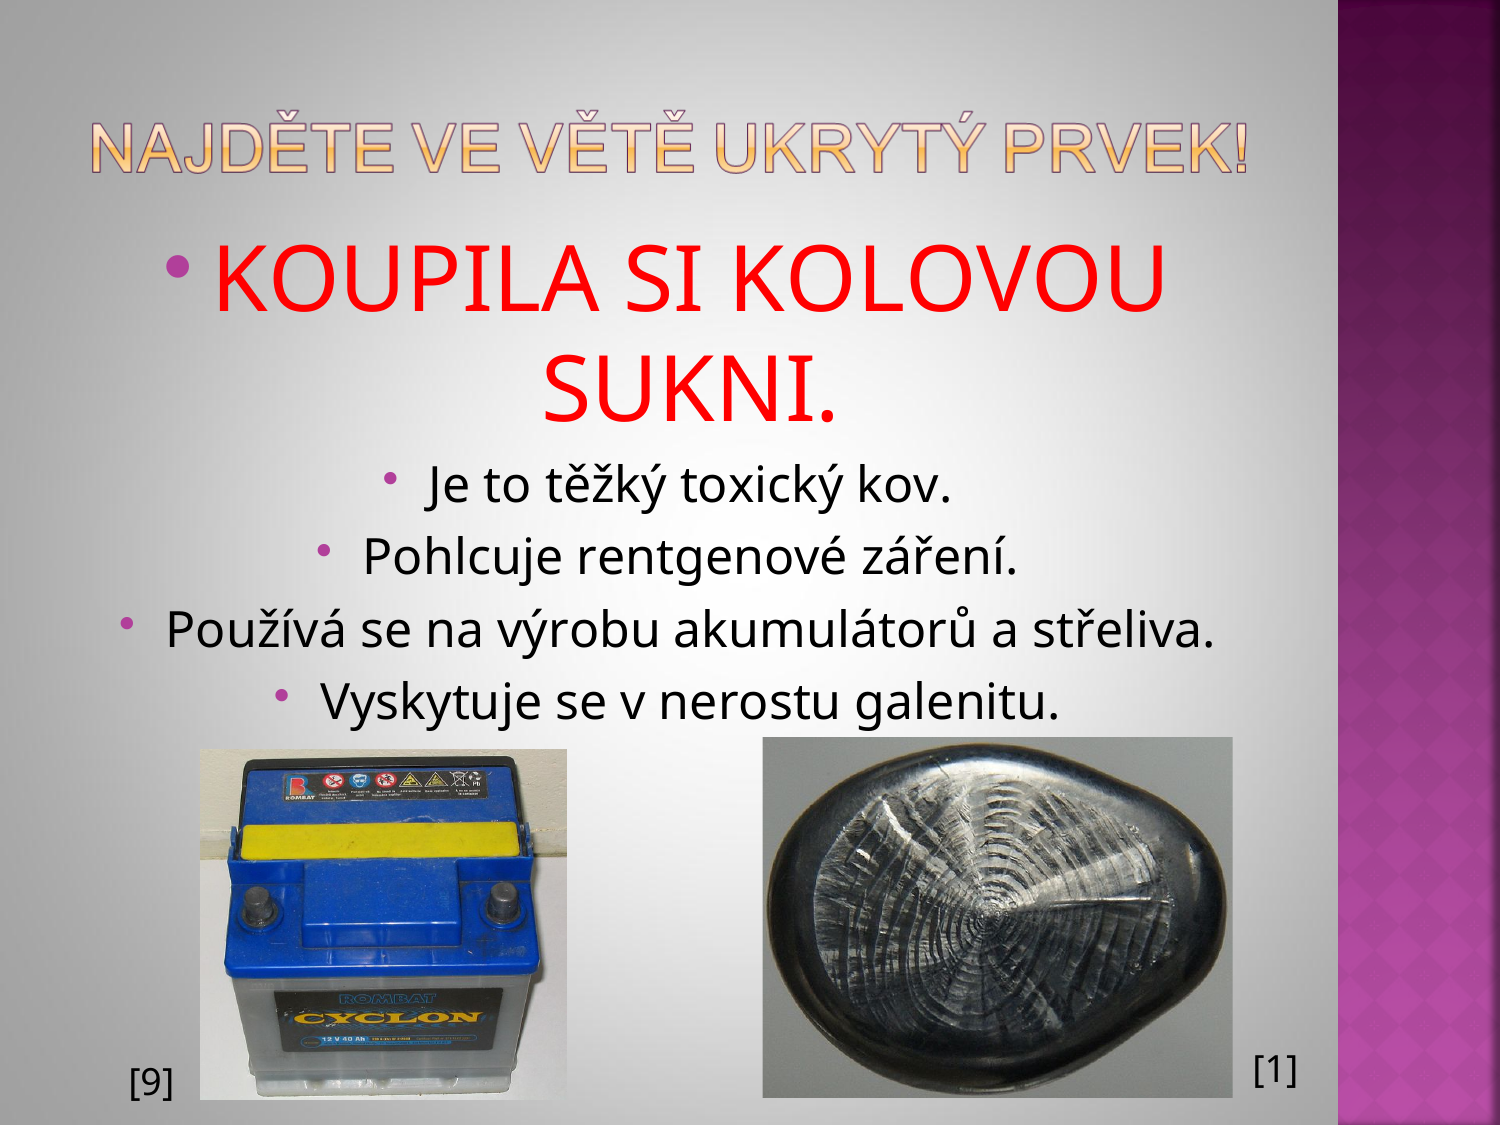

# KOUPILA SI KOLOVOU SUKNI.
Je to těžký toxický kov.
Pohlcuje rentgenové záření.
Používá se na výrobu akumulátorů a střeliva.
Vyskytuje se v nerostu galenitu.
[1]
[9]